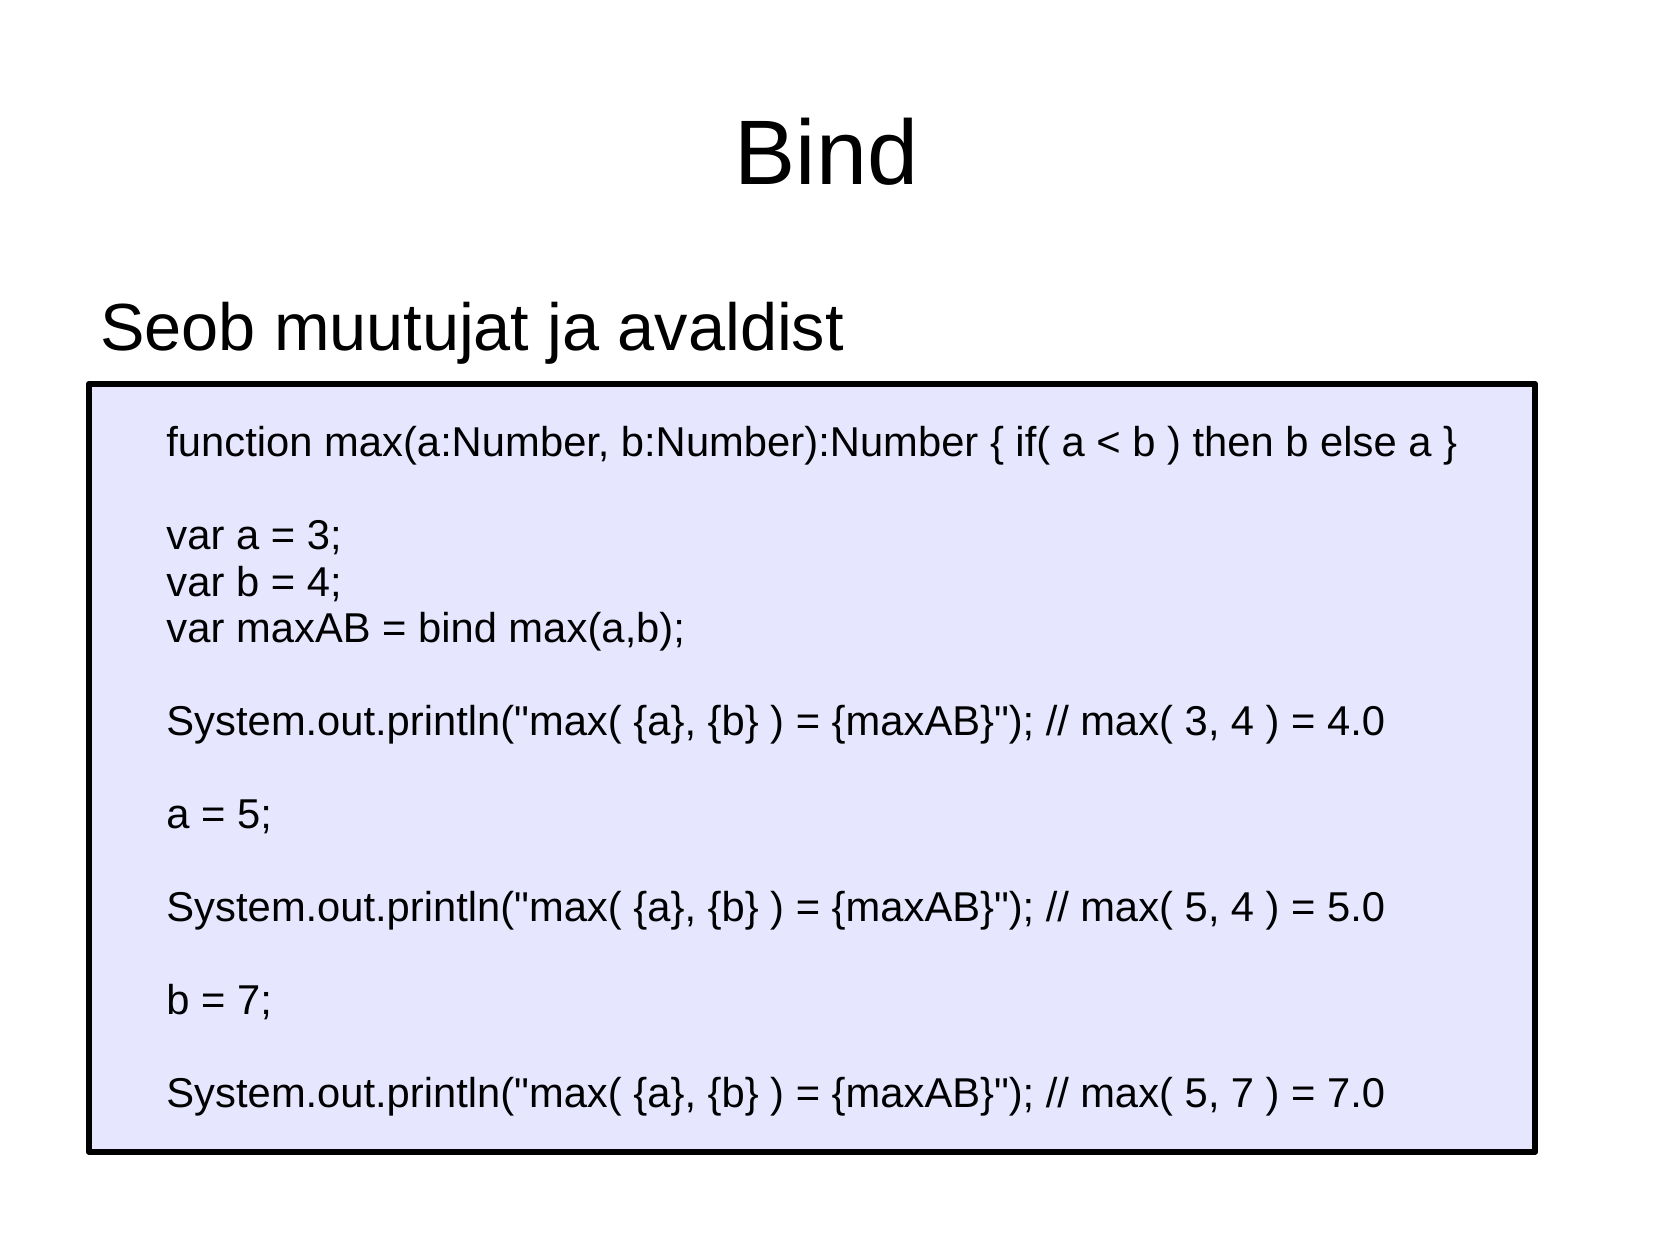

# Bind
Seob muutujat ja avaldist
function max(a:Number, b:Number):Number { if( a < b ) then b else a }
var a = 3;
var b = 4;
var maxAB = bind max(a,b);
System.out.println("max( {a}, {b} ) = {maxAB}"); // max( 3, 4 ) = 4.0
a = 5;
System.out.println("max( {a}, {b} ) = {maxAB}"); // max( 5, 4 ) = 5.0
b = 7;
System.out.println("max( {a}, {b} ) = {maxAB}"); // max( 5, 7 ) = 7.0